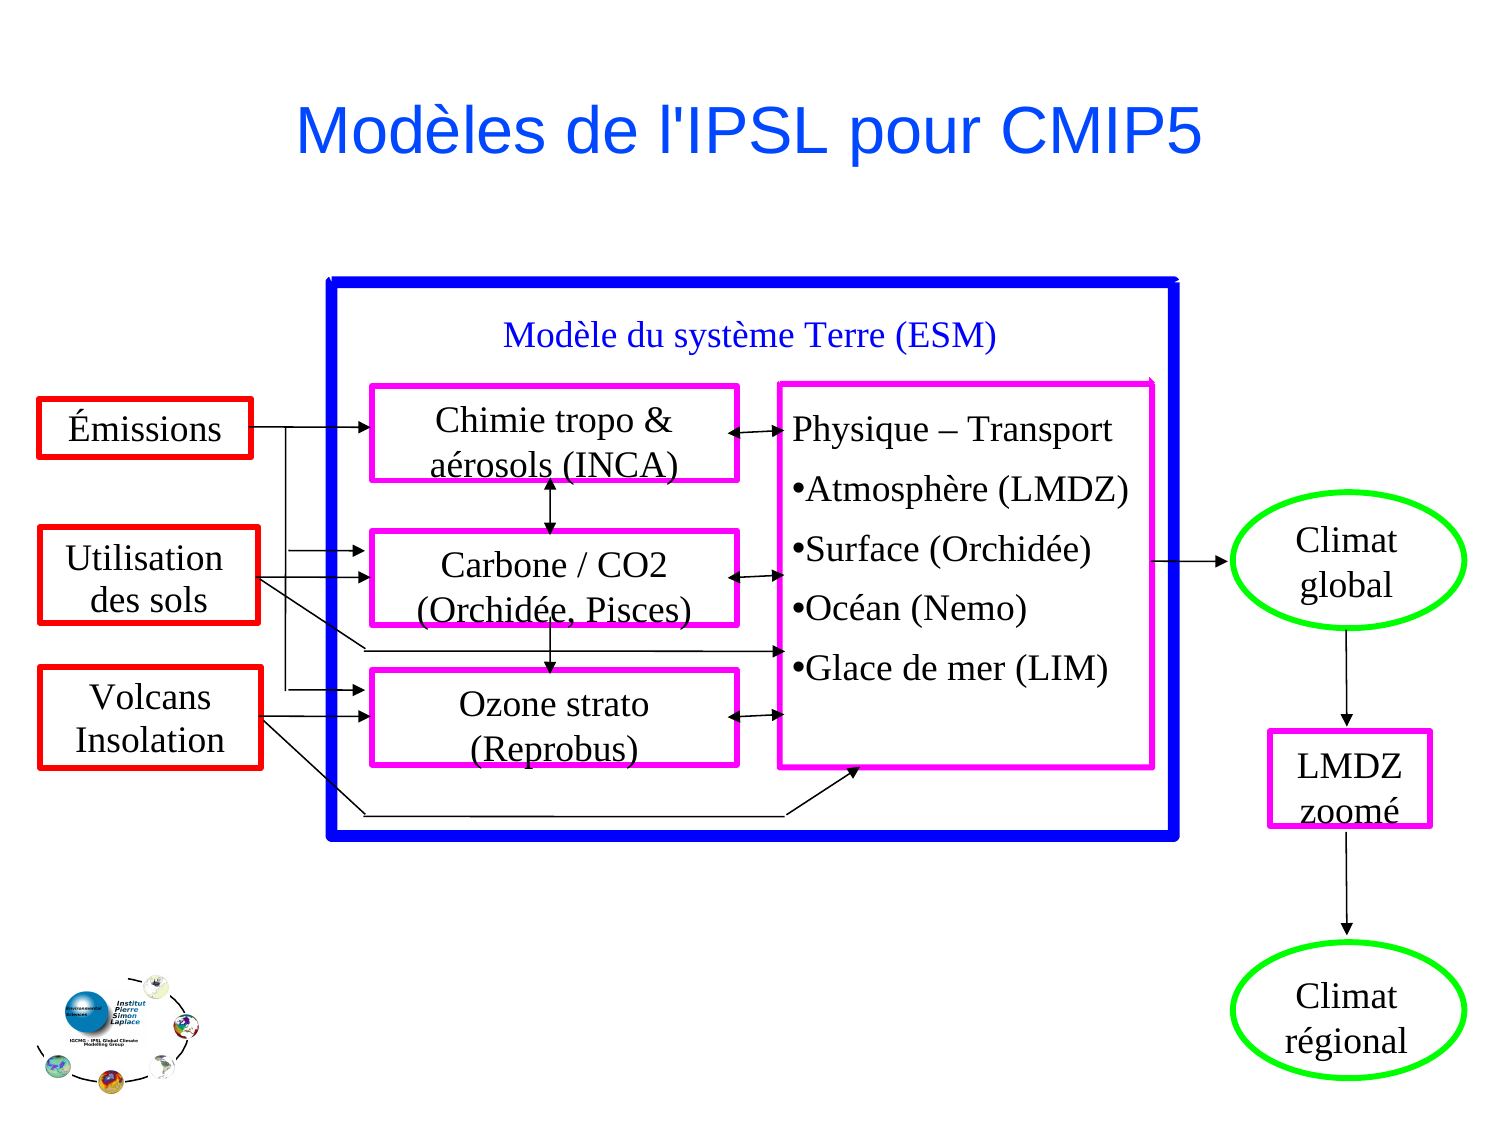

Modèles de l'IPSL pour CMIP5
Modèle du système Terre (ESM)
Chimie tropo & aérosols (INCA)
Émissions
Physique – Transport
Atmosphère (LMDZ)
Surface (Orchidée)
Océan (Nemo)
Glace de mer (LIM)
Climat global
Utilisation des sols
Carbone / CO2 (Orchidée, Pisces)
Volcans
Insolation
Ozone strato (Reprobus)
LMDZ zoomé
Climat régional